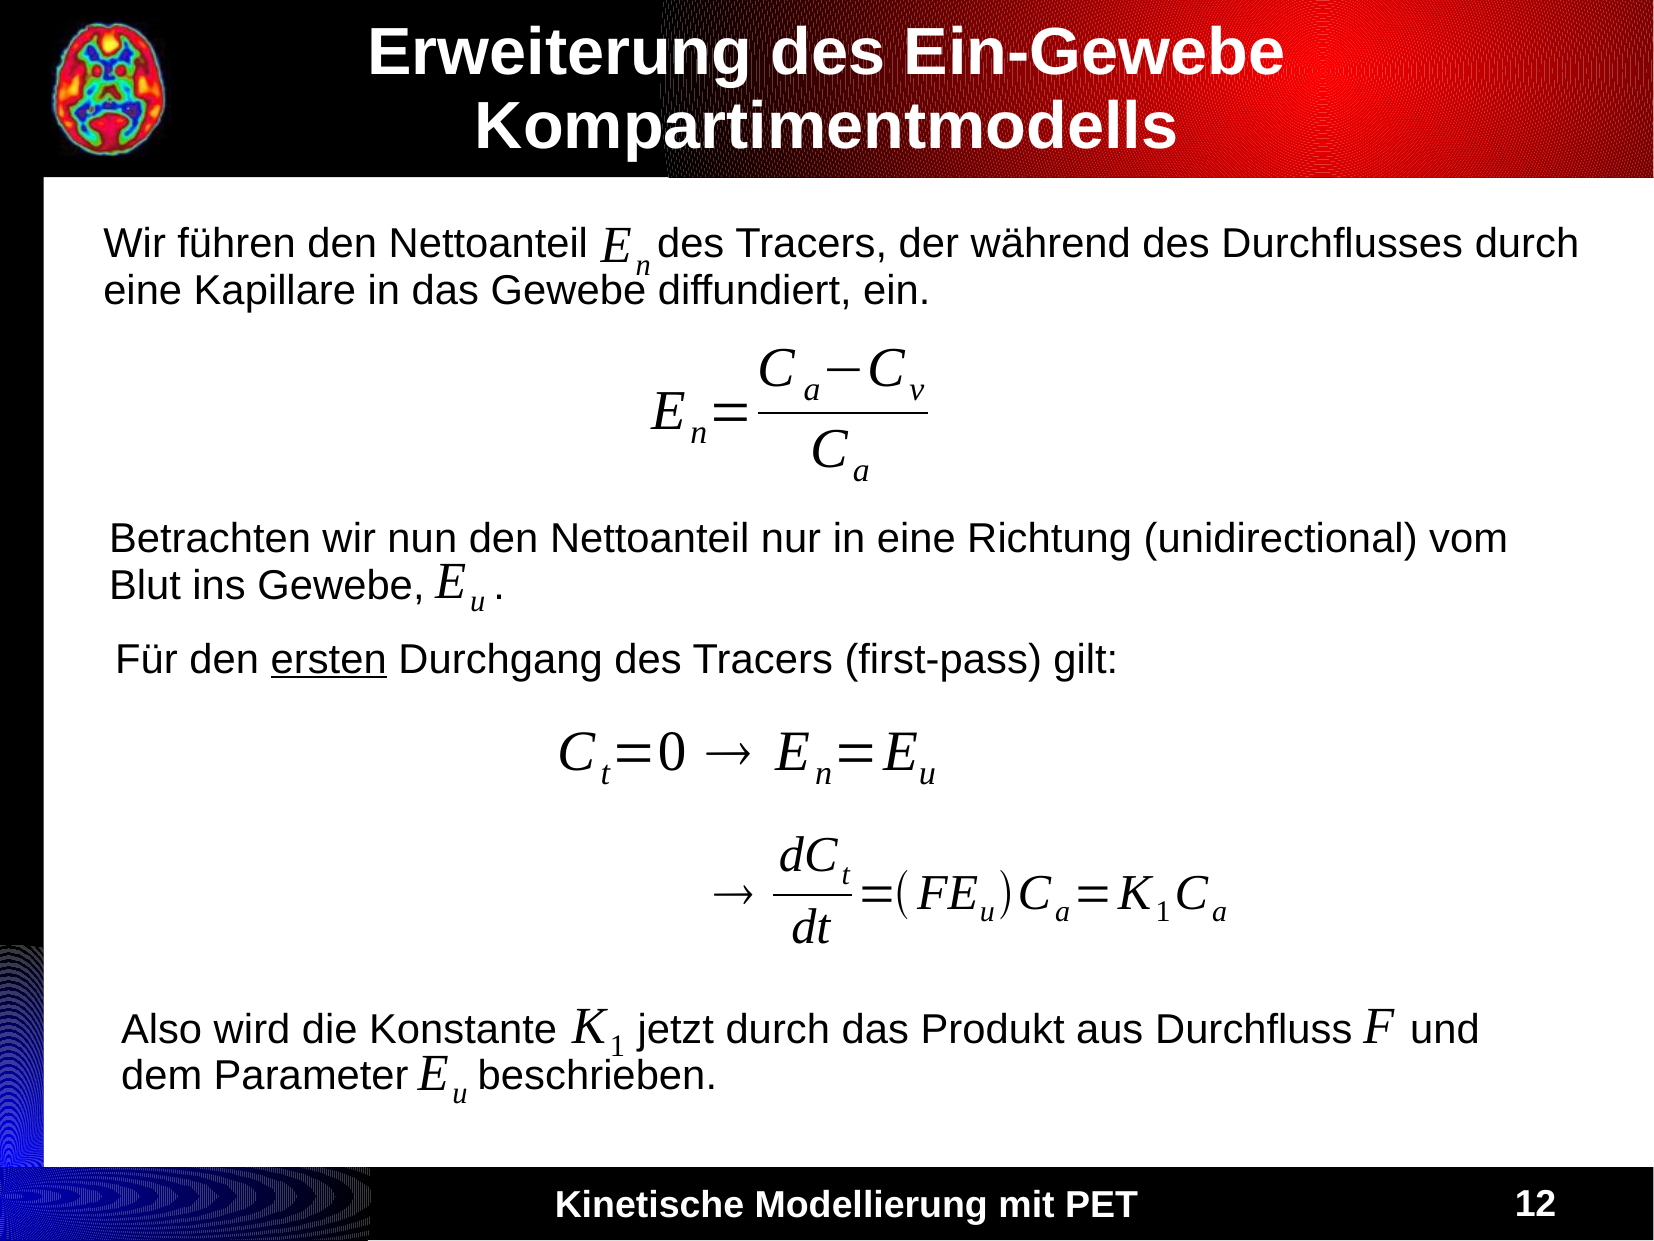

# Erweiterung des Ein-Gewebe Kompartimentmodells
Wir führen den Nettoanteil des Tracers, der während des Durchflusses durch eine Kapillare in das Gewebe diffundiert, ein.
Betrachten wir nun den Nettoanteil nur in eine Richtung (unidirectional) vom Blut ins Gewebe, .
Für den ersten Durchgang des Tracers (first-pass) gilt:
Also wird die Konstante jetzt durch das Produkt aus Durchfluss und dem Parameter beschrieben.
Kinetische Modellierung mit PET